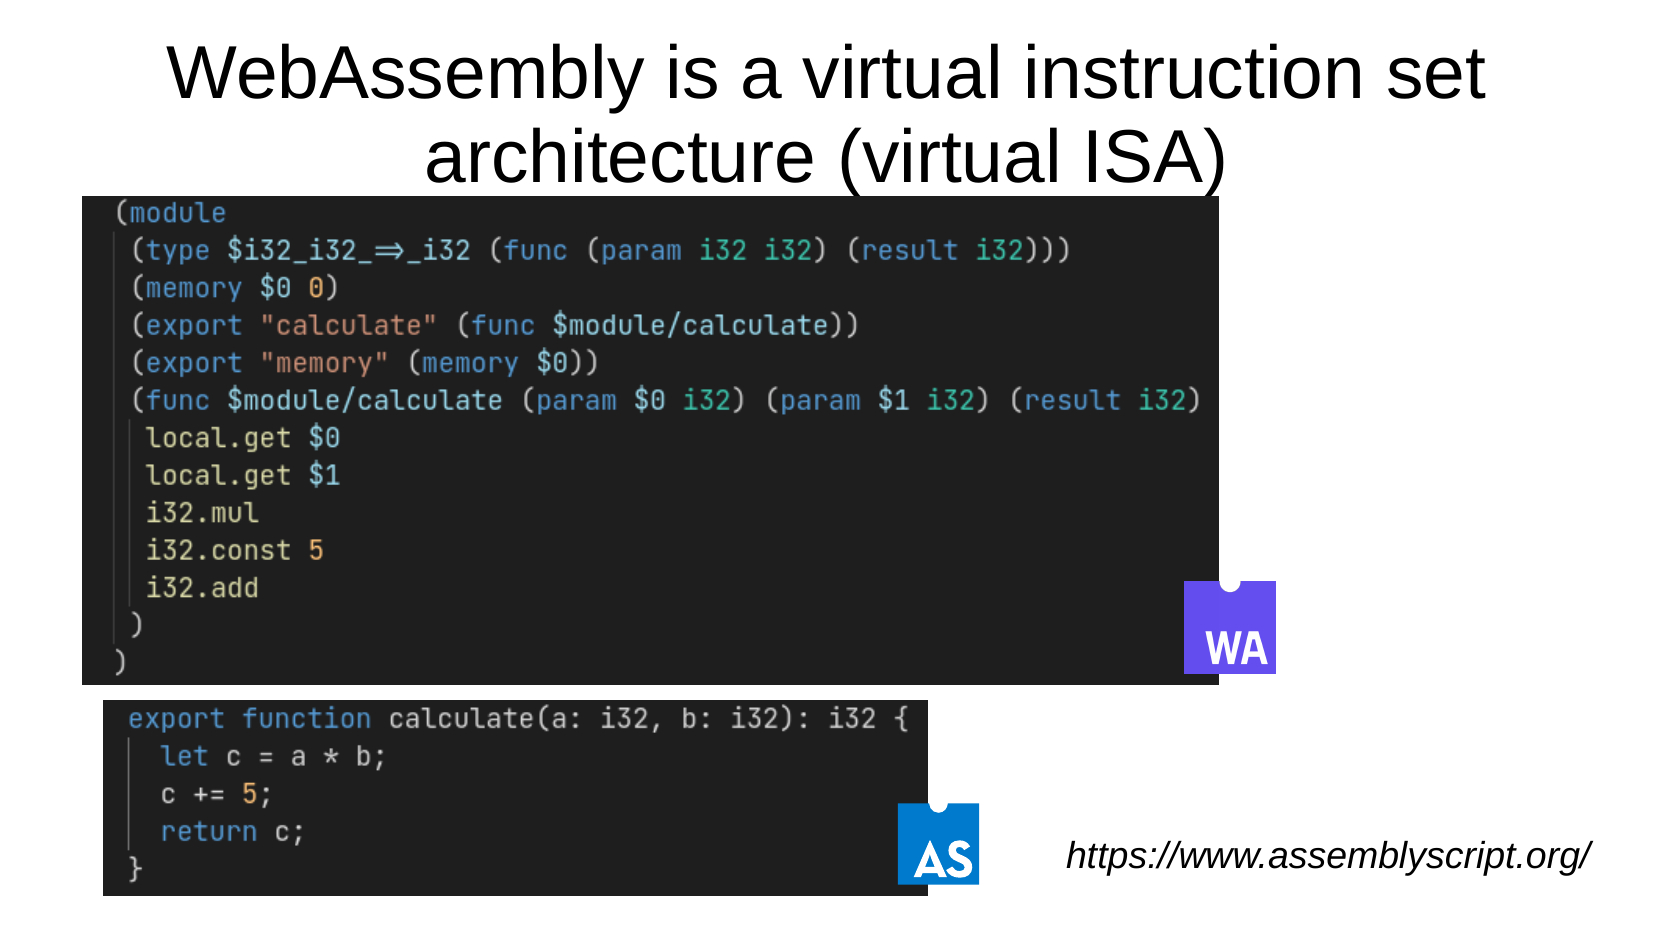

# WebAssembly is a virtual instruction set architecture (virtual ISA)
https://www.assemblyscript.org/